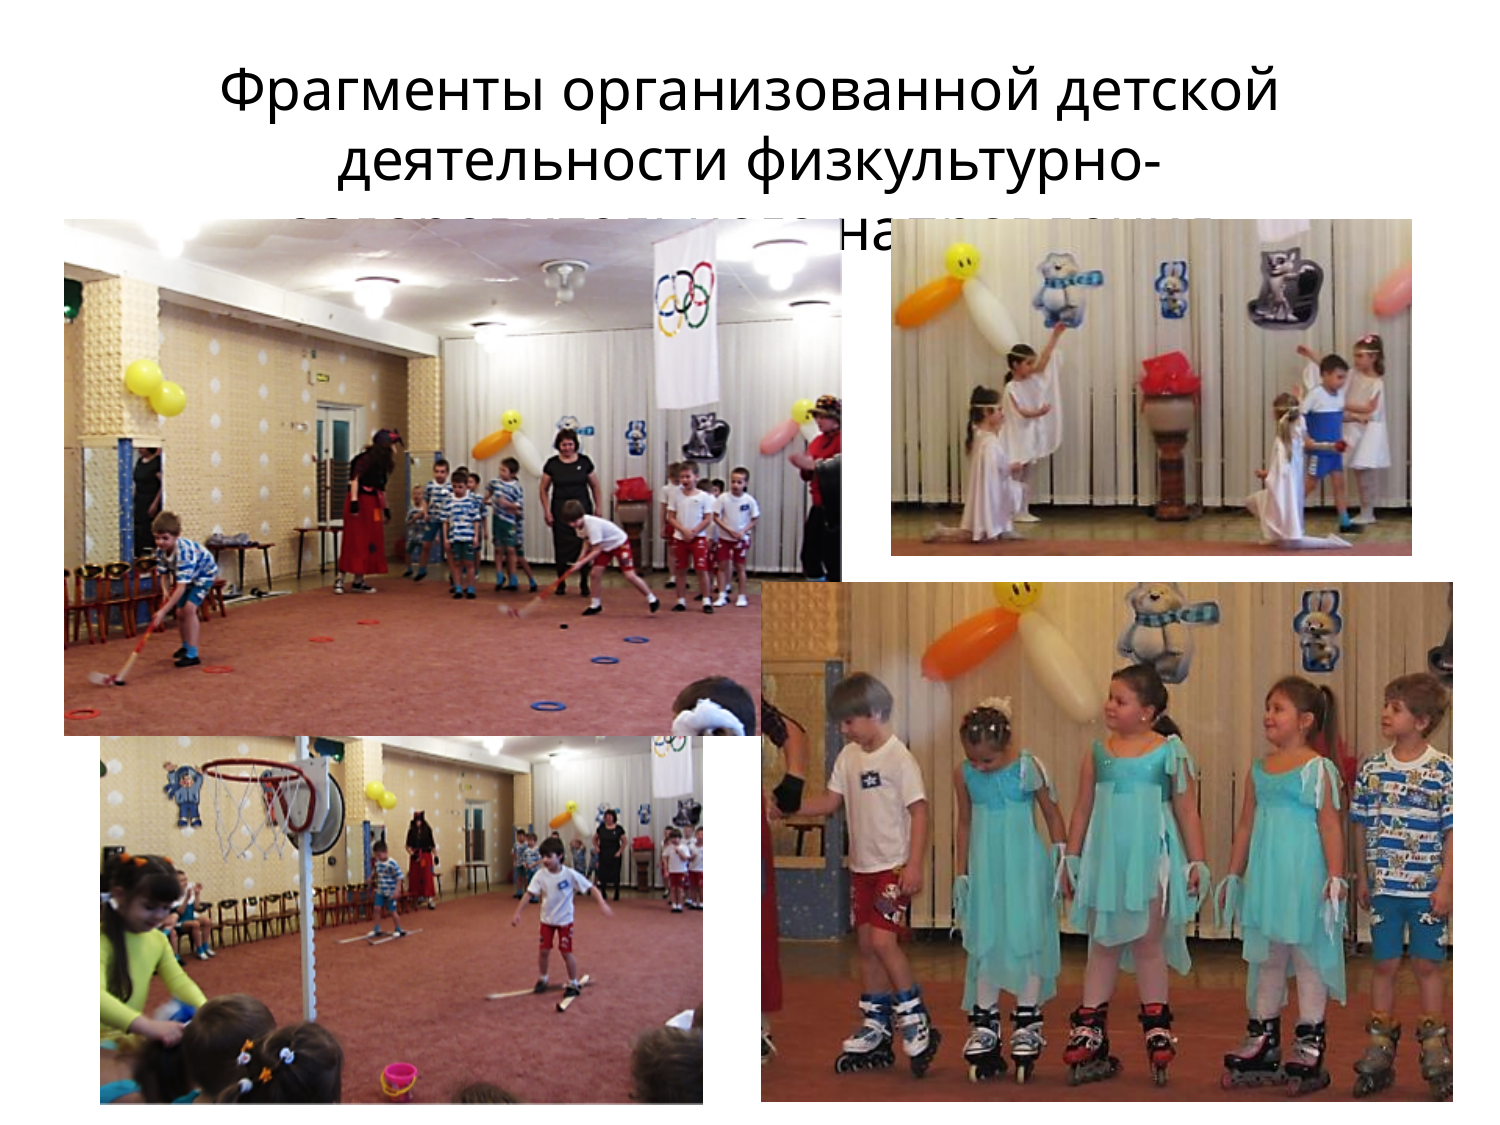

# Фрагменты организованной детской деятельности физкультурно-оздоровительного направления